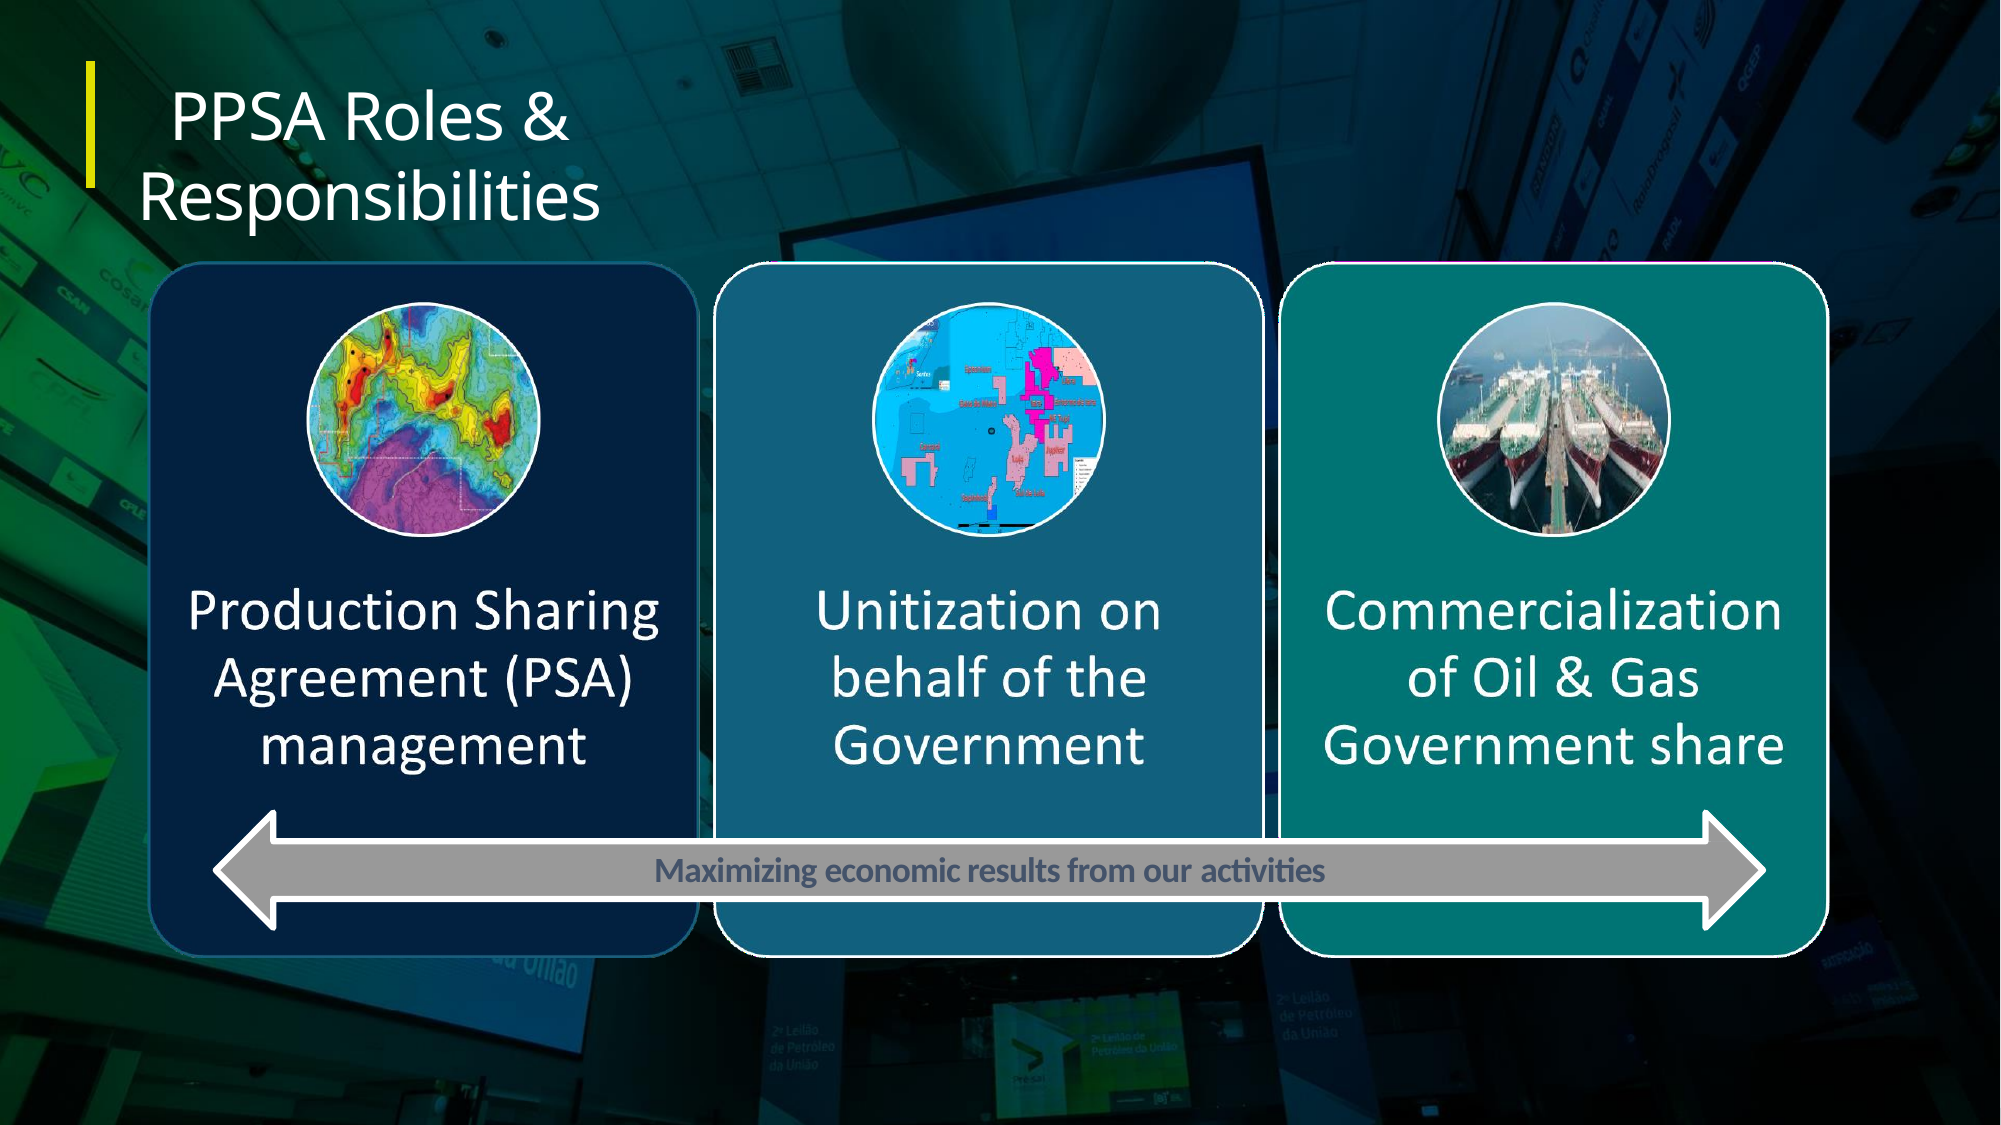

# PPSA Roles & Responsibilities
Maximizing economic results from our activities